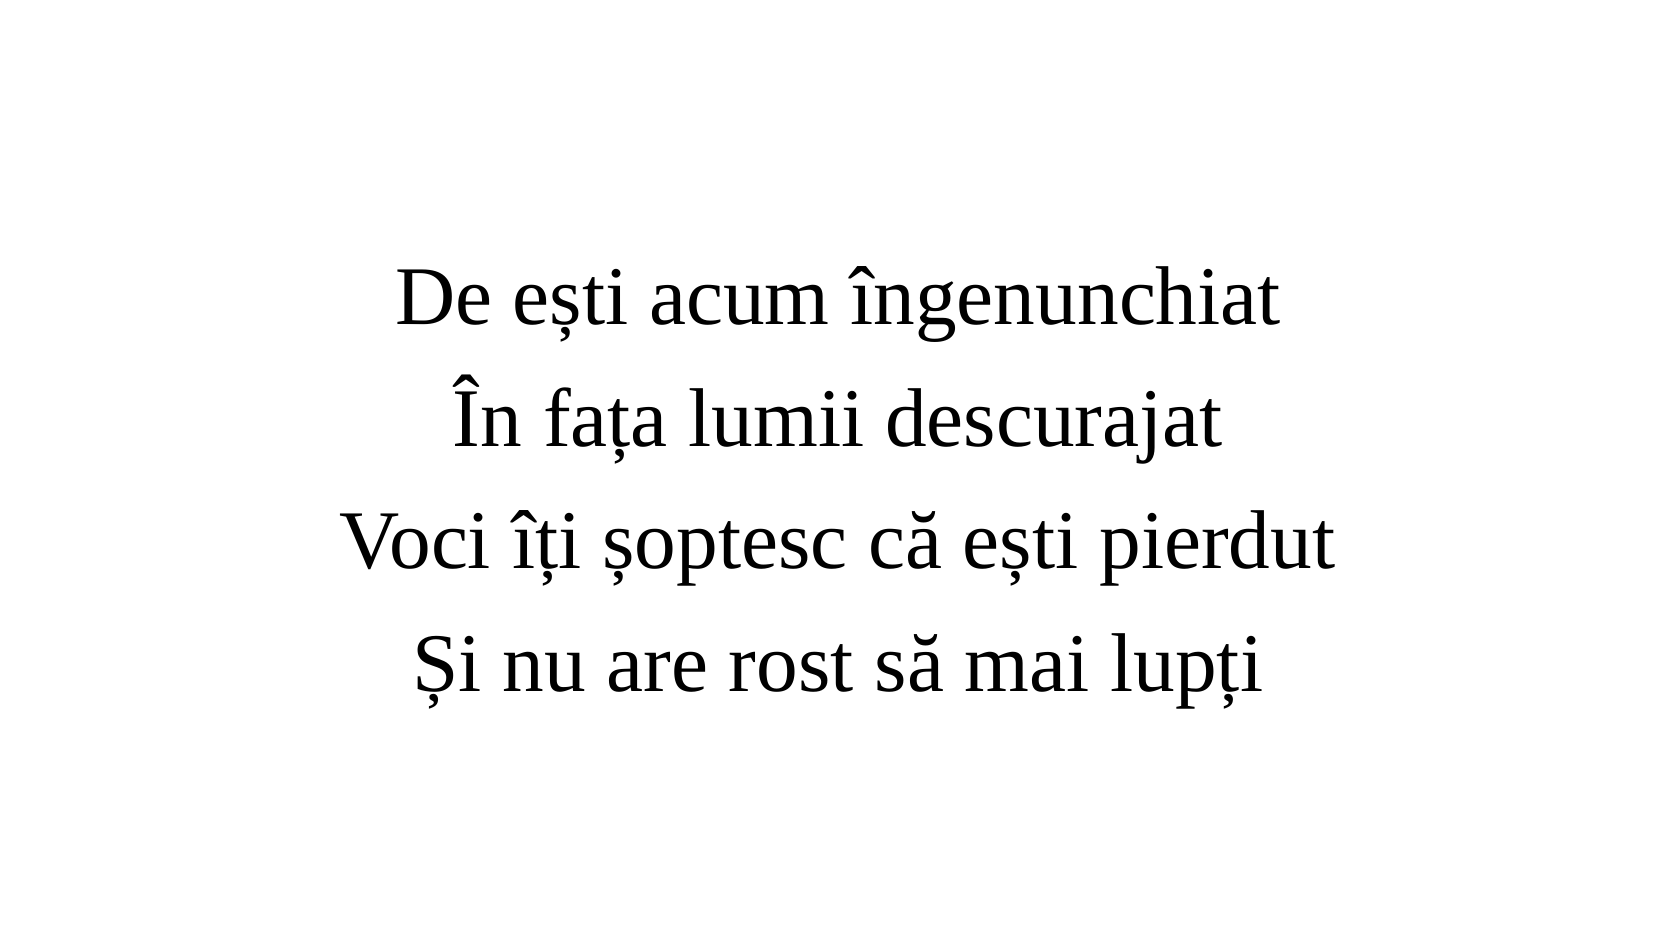

# De ești acum îngenunchiat
În fața lumii descurajat
Voci îți șoptesc că ești pierdut
Și nu are rost să mai lupți